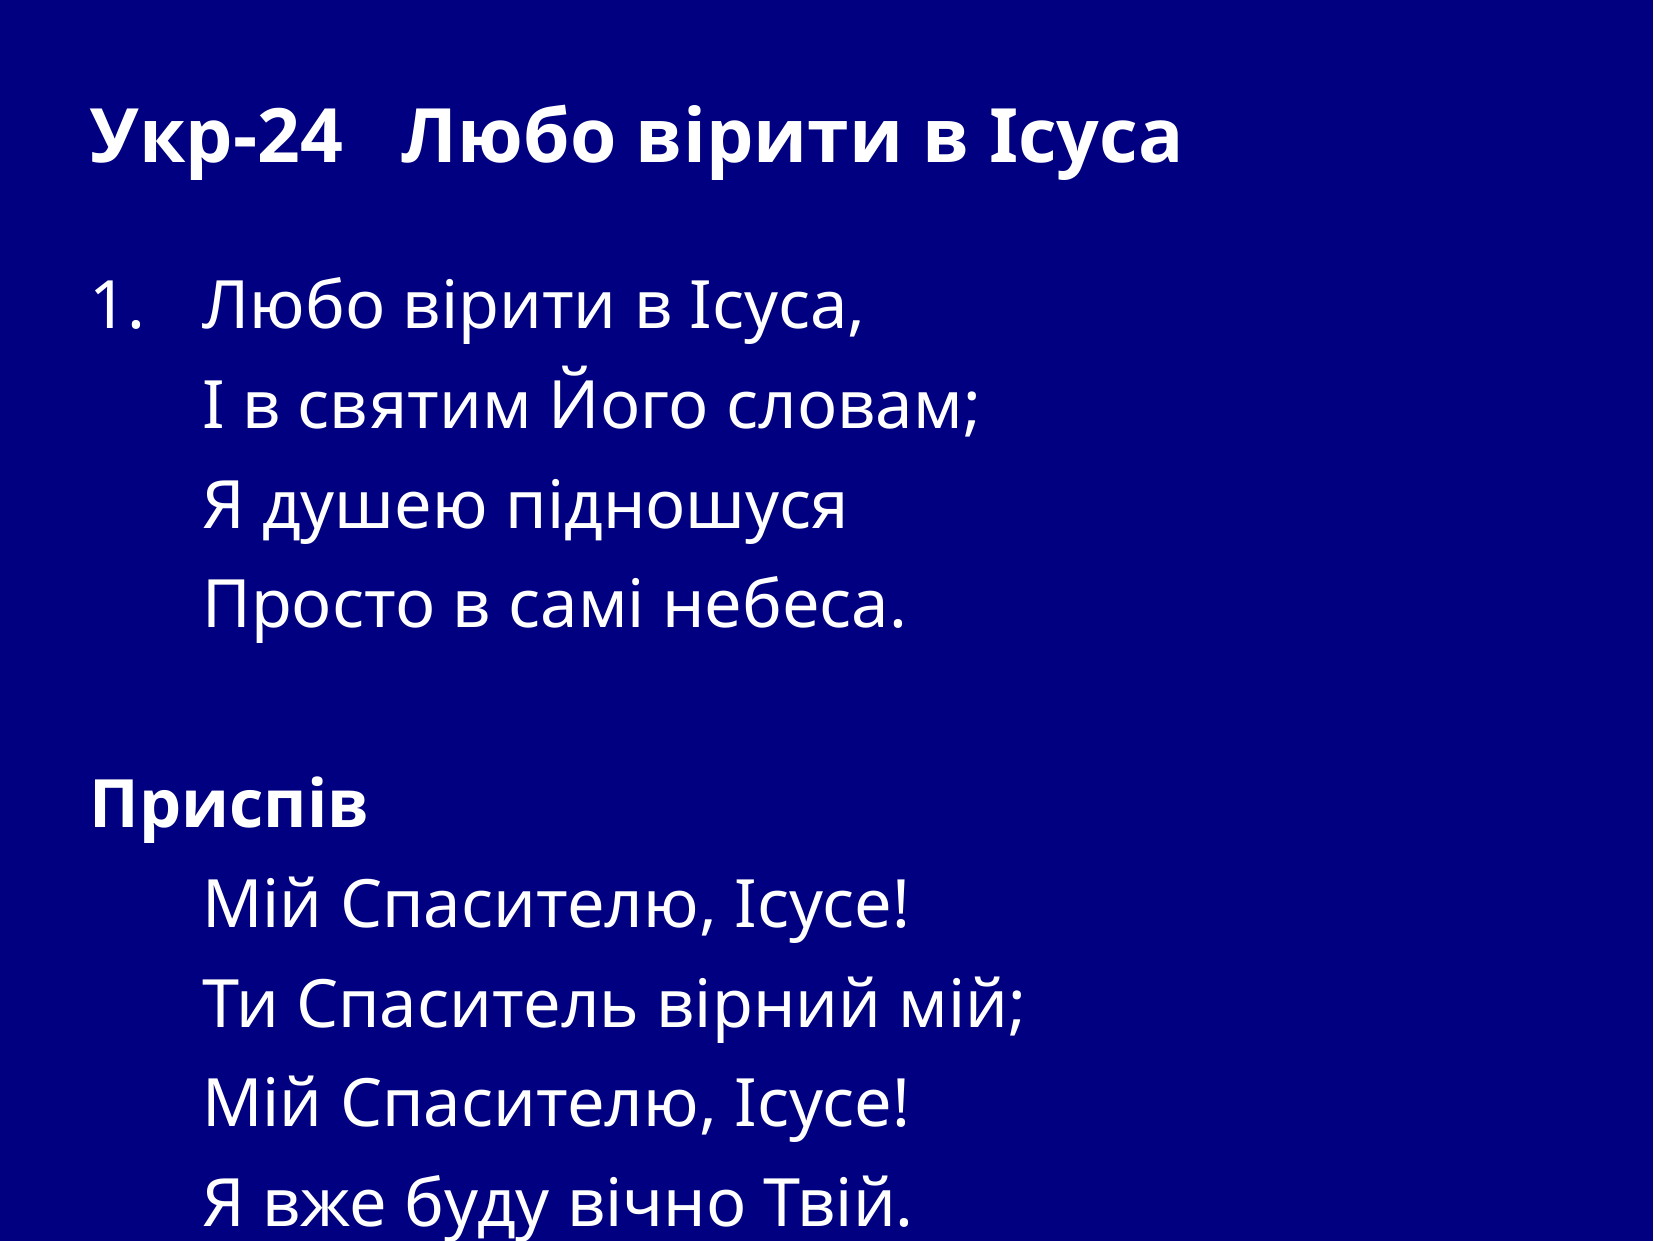

Укр-24 Любо вірити в Ісуса
1.	Любо вірити в Ісуса,
	І в святим Його словам;
	Я душею підношуся
	Просто в самі небеса.
Приспів
	Мій Спасителю, Ісусе!
	Ти Спаситель вірний мій;
	Мій Спасителю, Ісусе!
	Я вже буду вічно Твій.